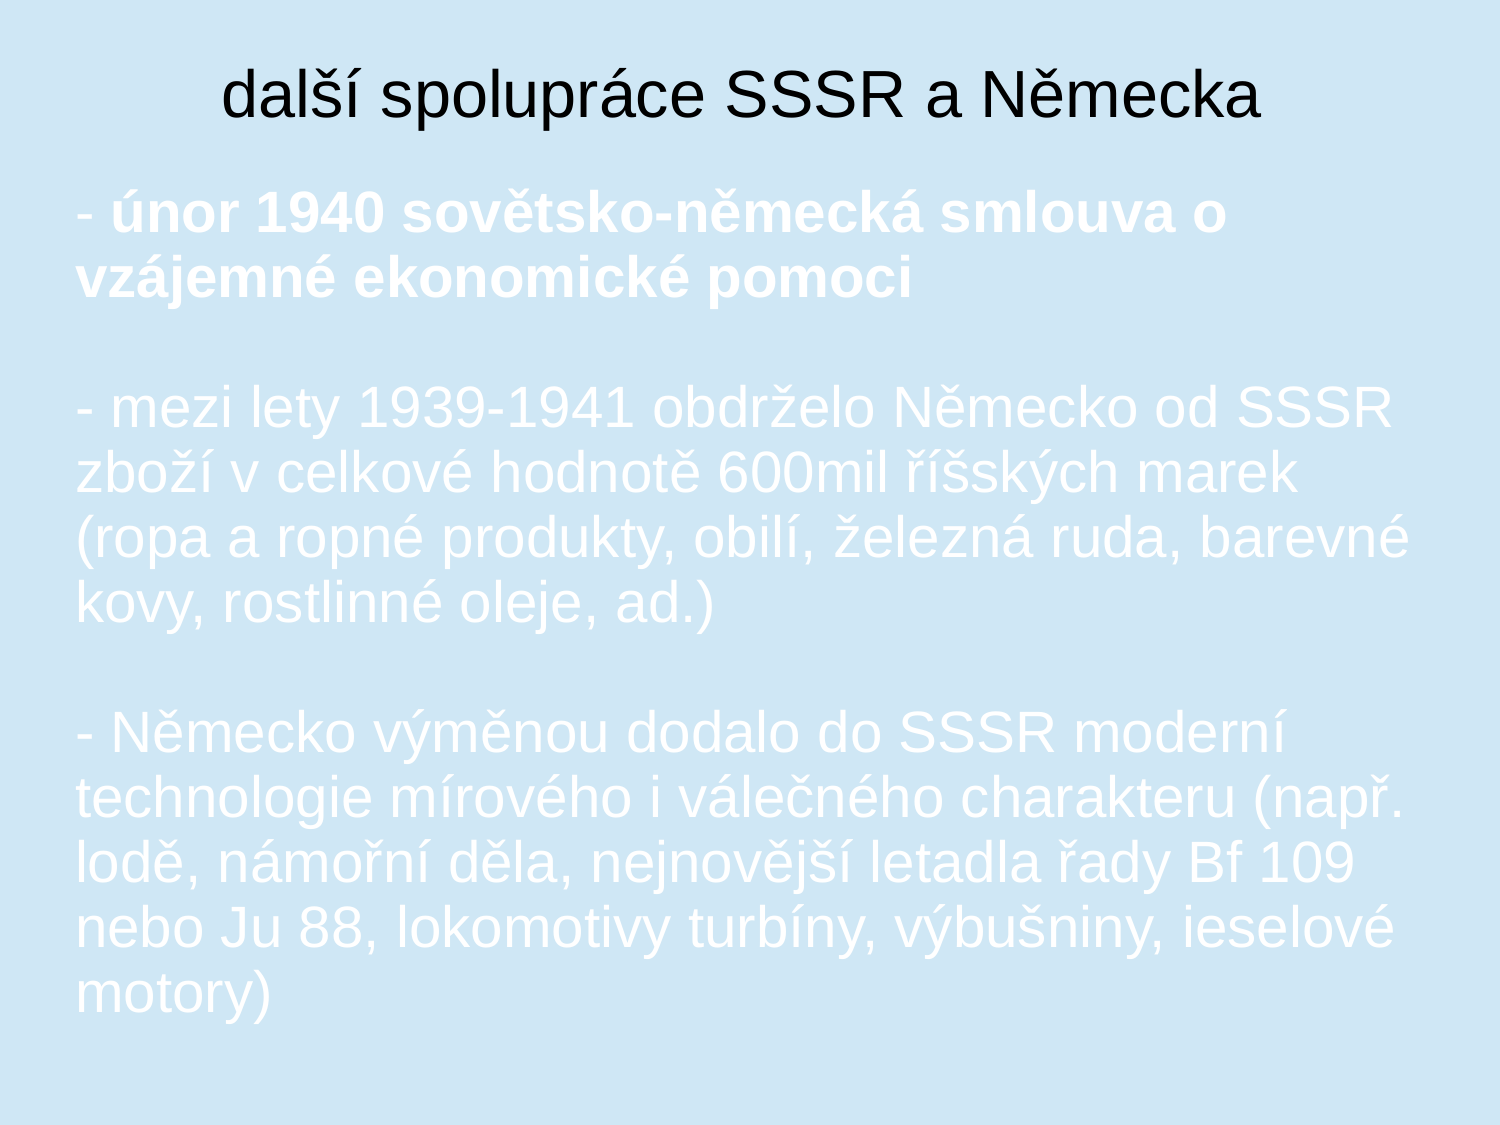

# další spolupráce SSSR a Německa
- únor 1940 sovětsko-německá smlouva o vzájemné ekonomické pomoci
- mezi lety 1939-1941 obdrželo Německo od SSSR zboží v celkové hodnotě 600mil říšských marek (ropa a ropné produkty, obilí, železná ruda, barevné kovy, rostlinné oleje, ad.)
- Německo výměnou dodalo do SSSR moderní technologie mírového i válečného charakteru (např. lodě, námořní děla, nejnovější letadla řady Bf 109 nebo Ju 88, lokomotivy turbíny, výbušniny, ieselové motory)